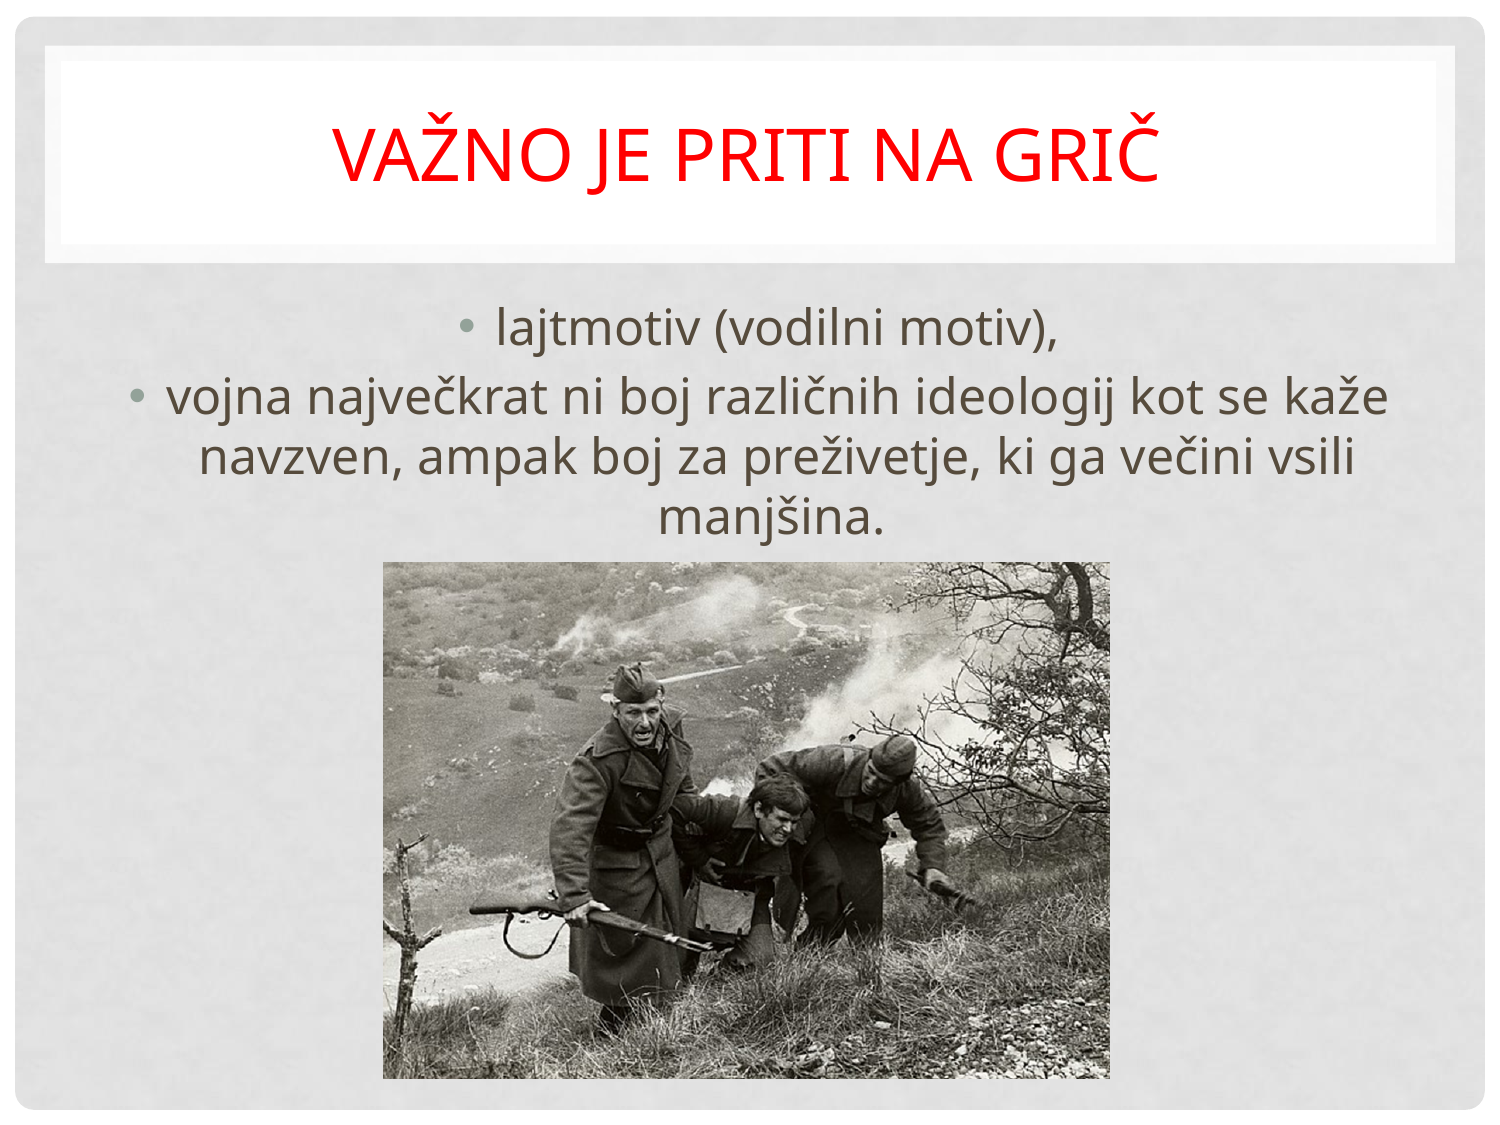

# VAŽNO JE PRITI NA GRIČ
lajtmotiv (vodilni motiv),
vojna največkrat ni boj različnih ideologij kot se kaže navzven, ampak boj za preživetje, ki ga večini vsili manjšina.